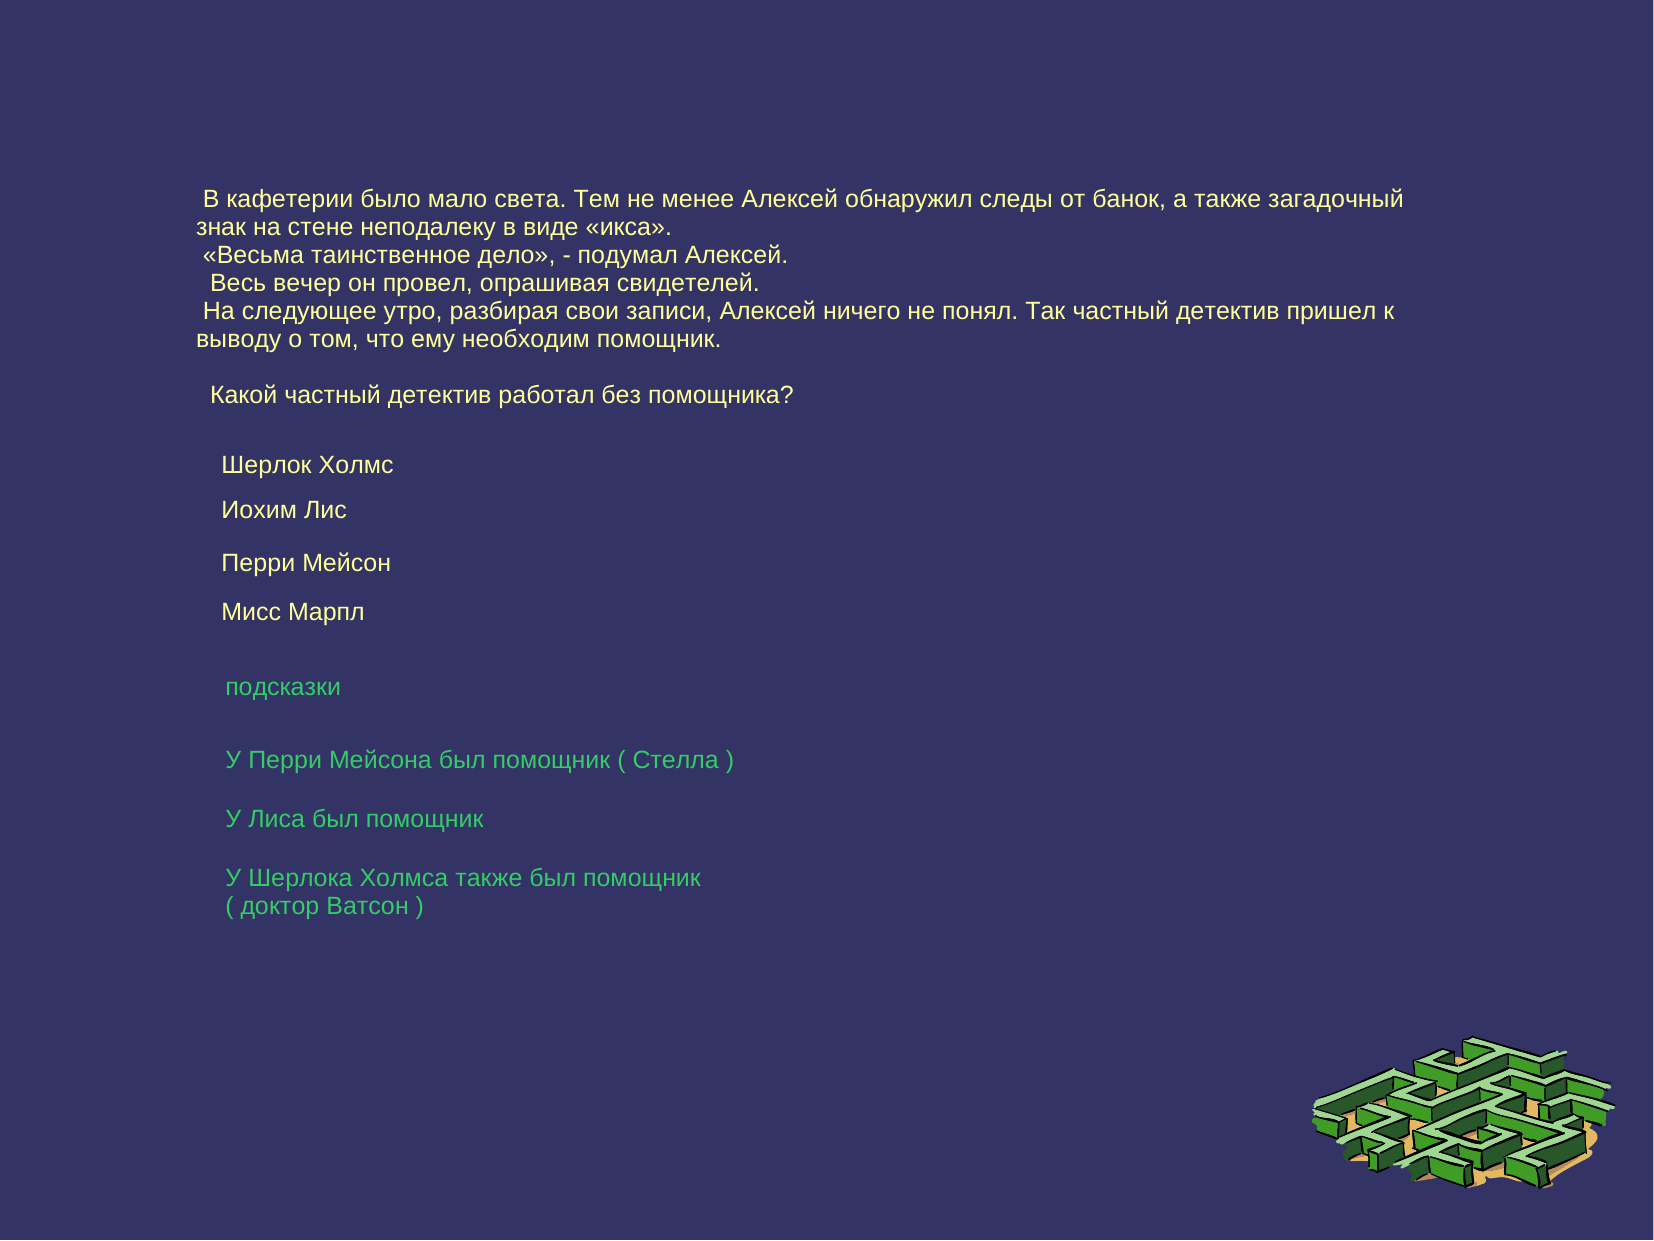

В кафетерии было мало света. Тем не менее Алексей обнаружил следы от банок, а также загадочный знак на стене неподалеку в виде «икса».
 «Весьма таинственное дело», - подумал Алексей.
 Весь вечер он провел, опрашивая свидетелей.
 На следующее утро, разбирая свои записи, Алексей ничего не понял. Так частный детектив пришел к
выводу о том, что ему необходим помощник.
 Какой частный детектив работал без помощника?
Шерлок Холмс
Иохим Лис
Перри Мейсон
Мисс Марпл
подсказки
У Перри Мейсона был помощник ( Стелла )
У Лиса был помощник
У Шерлока Холмса также был помощник ( доктор Ватсон )